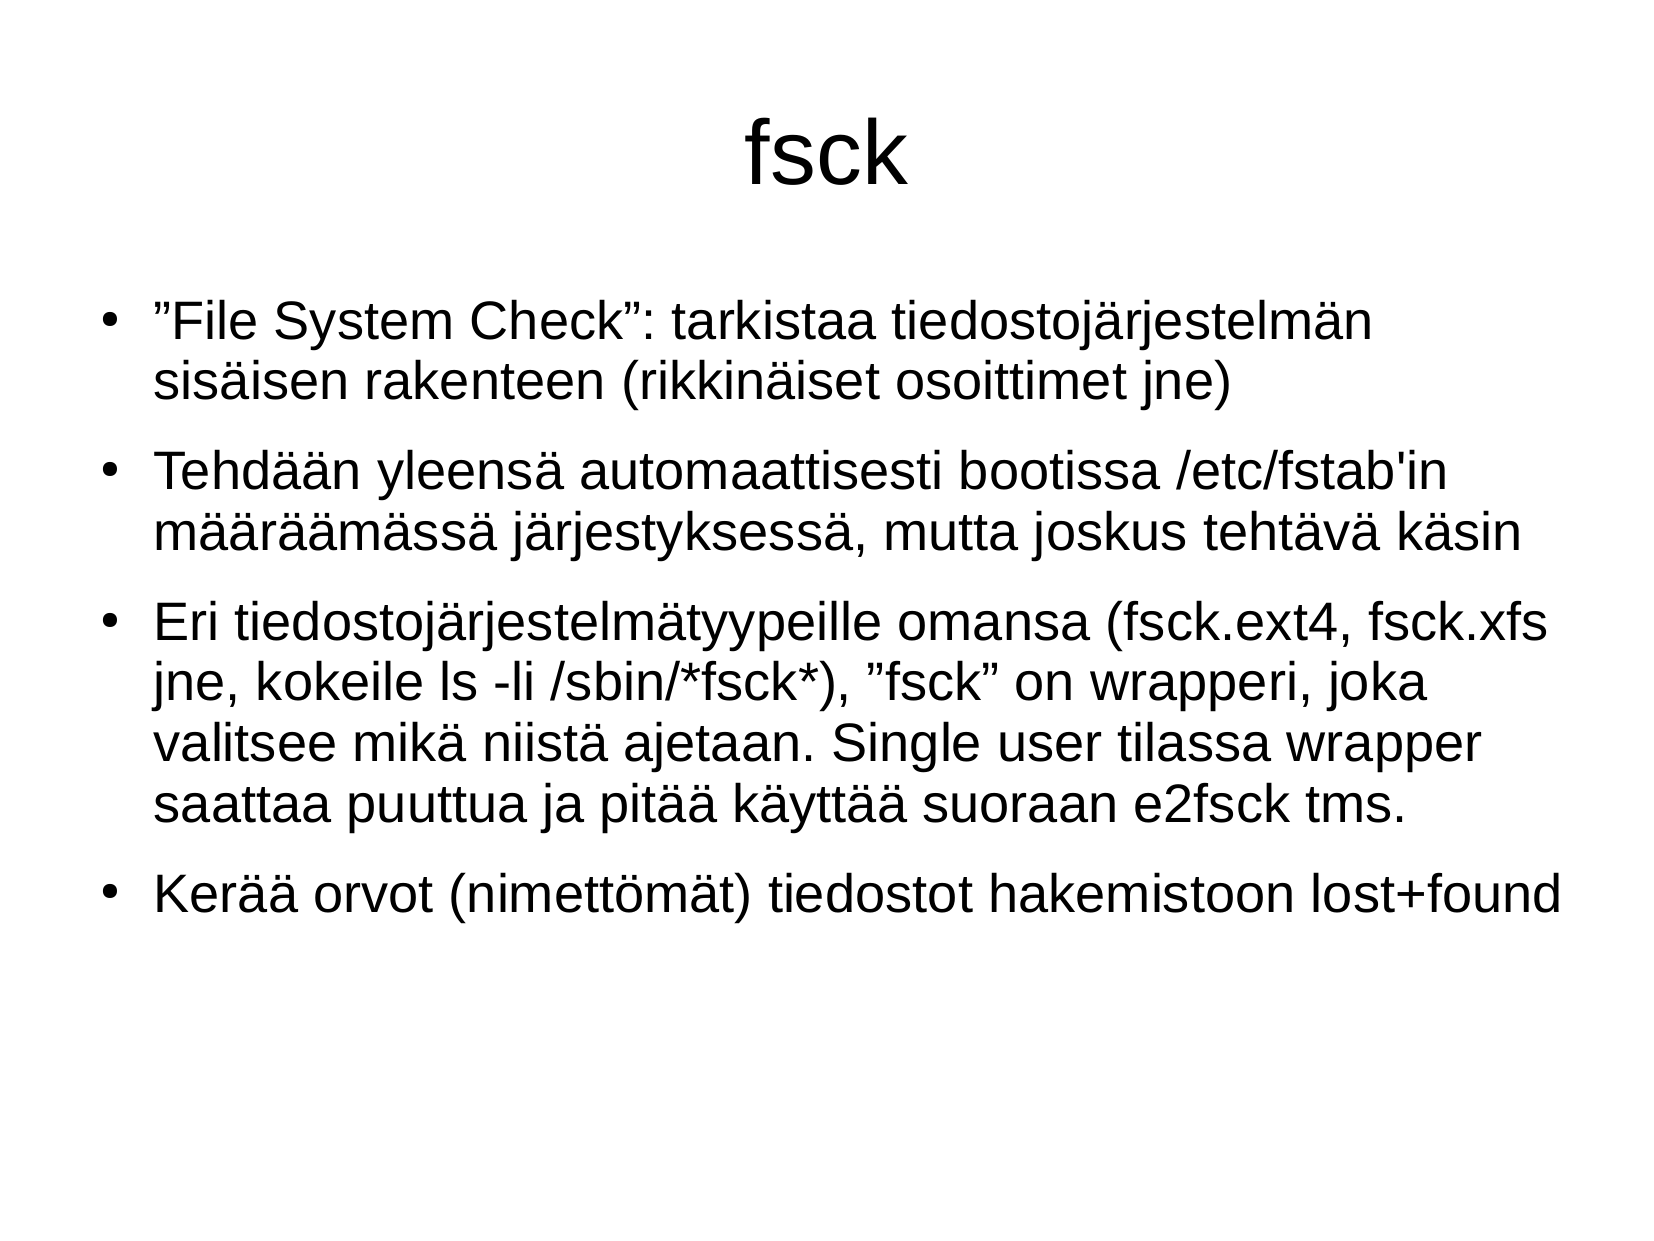

# fsck
”File System Check”: tarkistaa tiedostojärjestelmän sisäisen rakenteen (rikkinäiset osoittimet jne)
Tehdään yleensä automaattisesti bootissa /etc/fstab'in määräämässä järjestyksessä, mutta joskus tehtävä käsin
Eri tiedostojärjestelmätyypeille omansa (fsck.ext4, fsck.xfs jne, kokeile ls -li /sbin/*fsck*), ”fsck” on wrapperi, joka valitsee mikä niistä ajetaan. Single user tilassa wrapper saattaa puuttua ja pitää käyttää suoraan e2fsck tms.
Kerää orvot (nimettömät) tiedostot hakemistoon lost+found